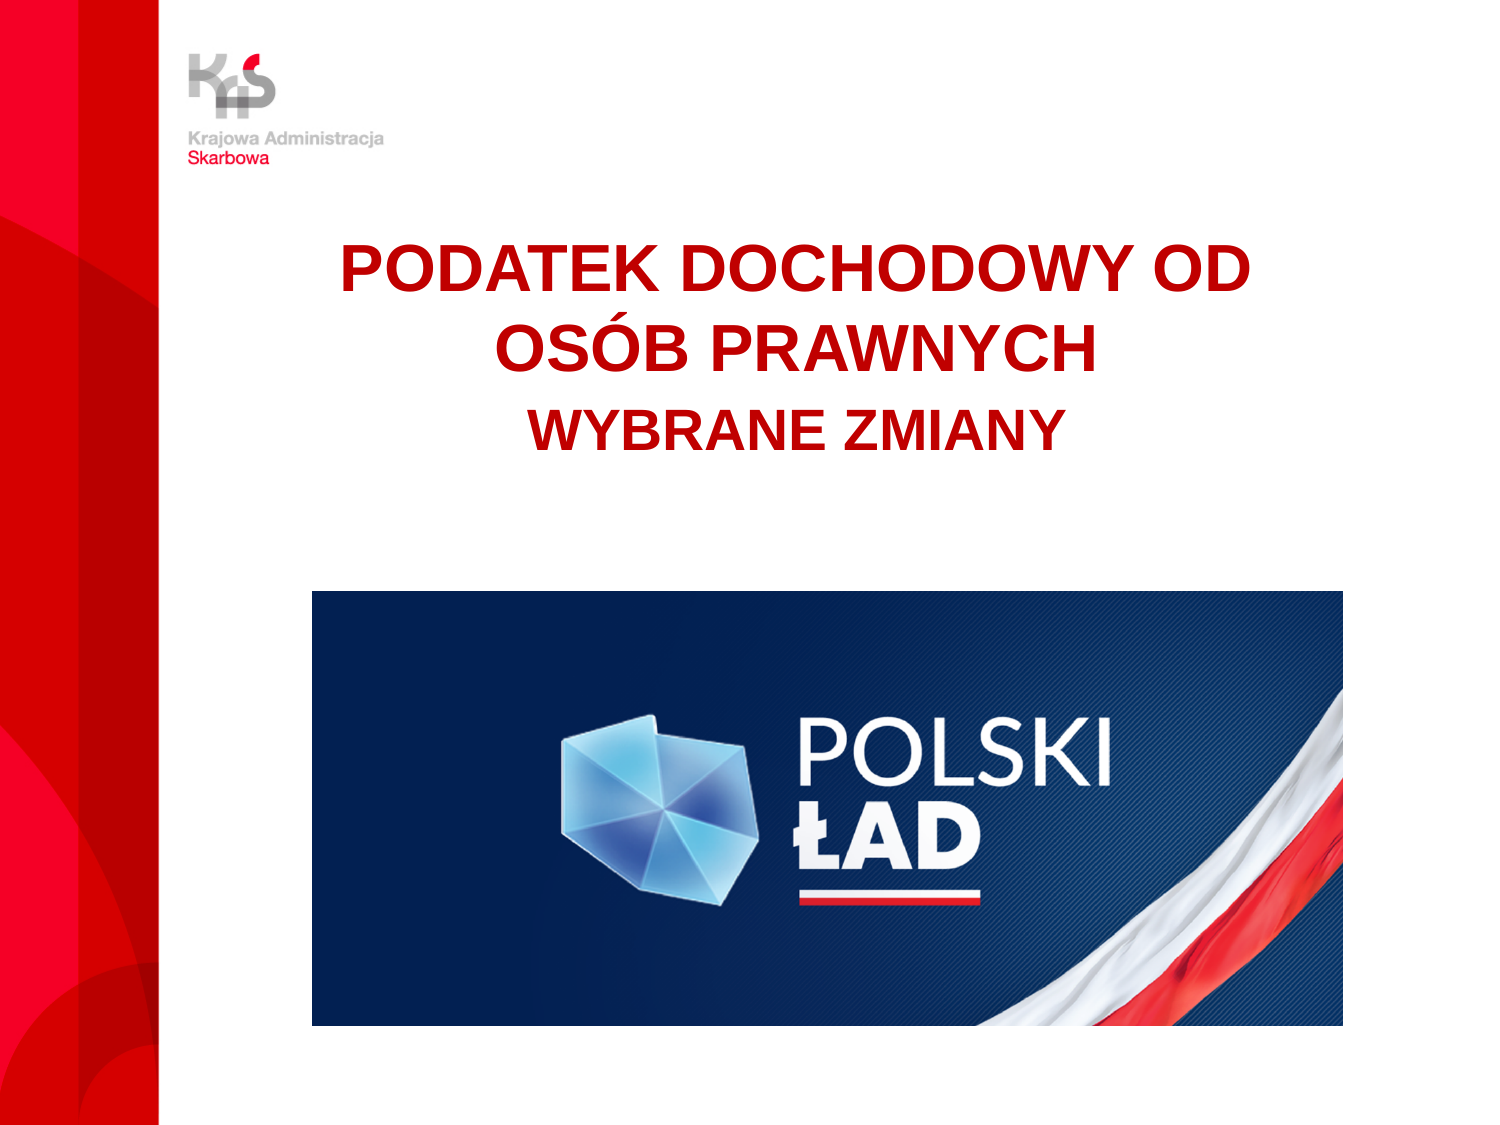

PODATEK DOCHODOWY OD OSÓB PRAWNYCH
WYBRANE ZMIANY